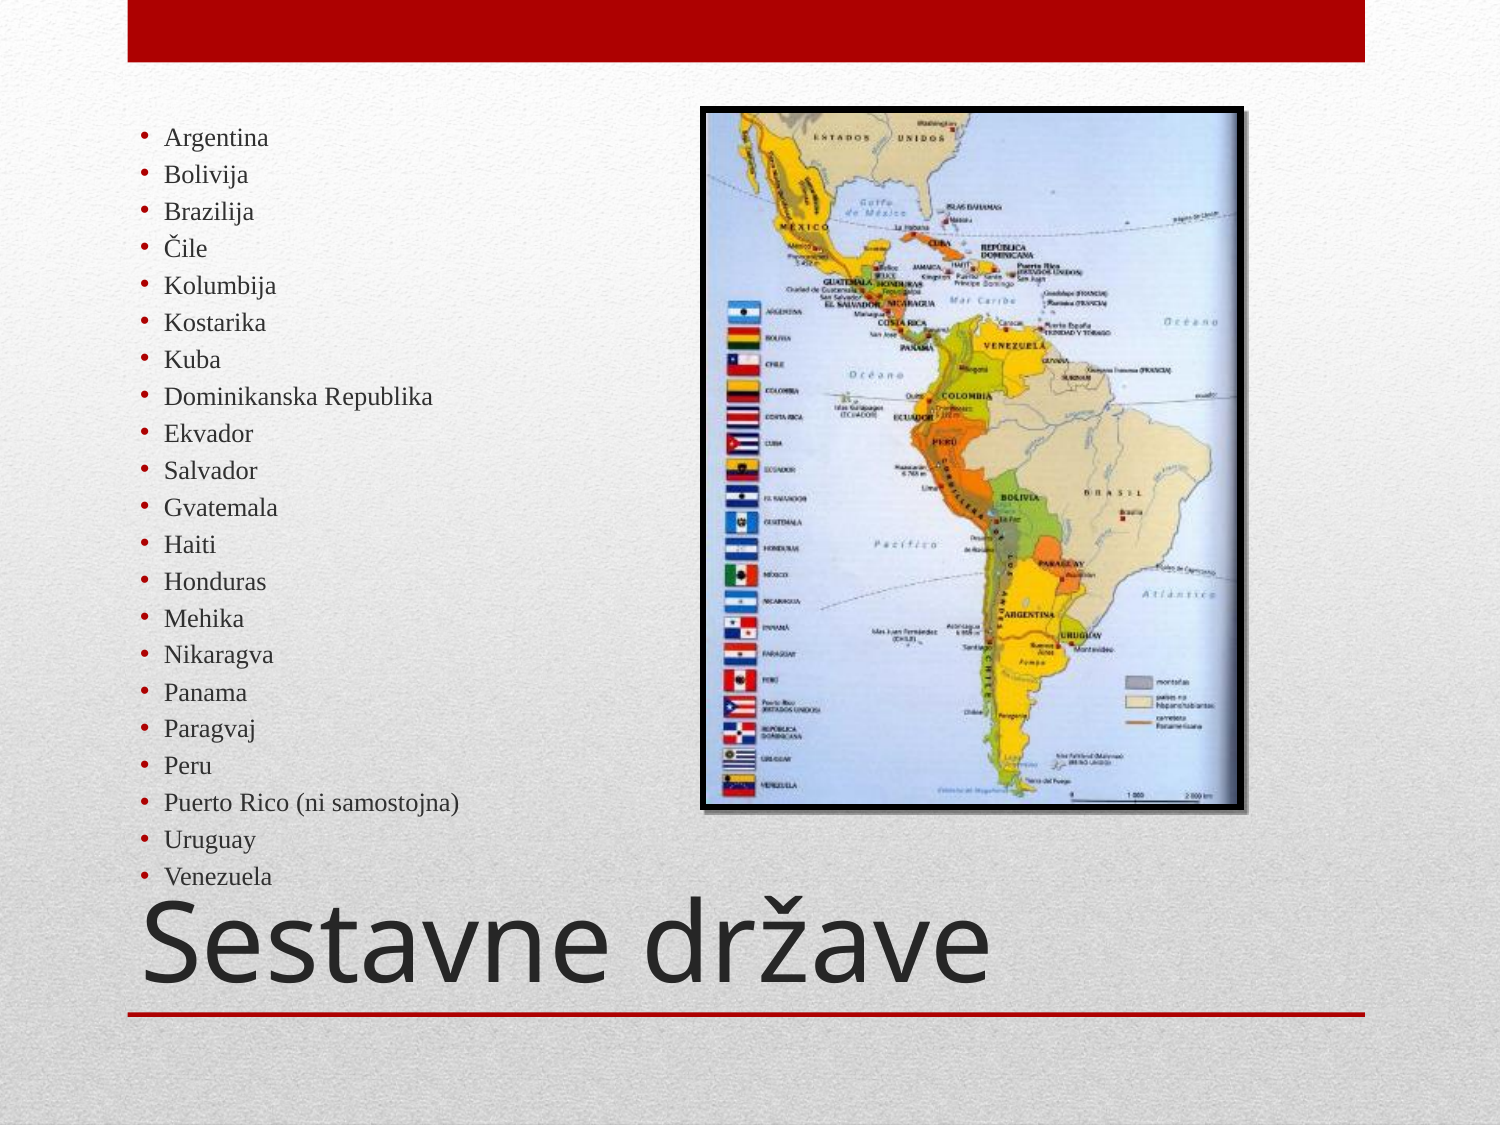

Argentina
Bolivija
Brazilija
Čile
Kolumbija
Kostarika
Kuba
Dominikanska Republika
Ekvador
Salvador
Gvatemala
Haiti
Honduras
Mehika
Nikaragva
Panama
Paragvaj
Peru
Puerto Rico (ni samostojna)
Uruguay
Venezuela
# Sestavne države